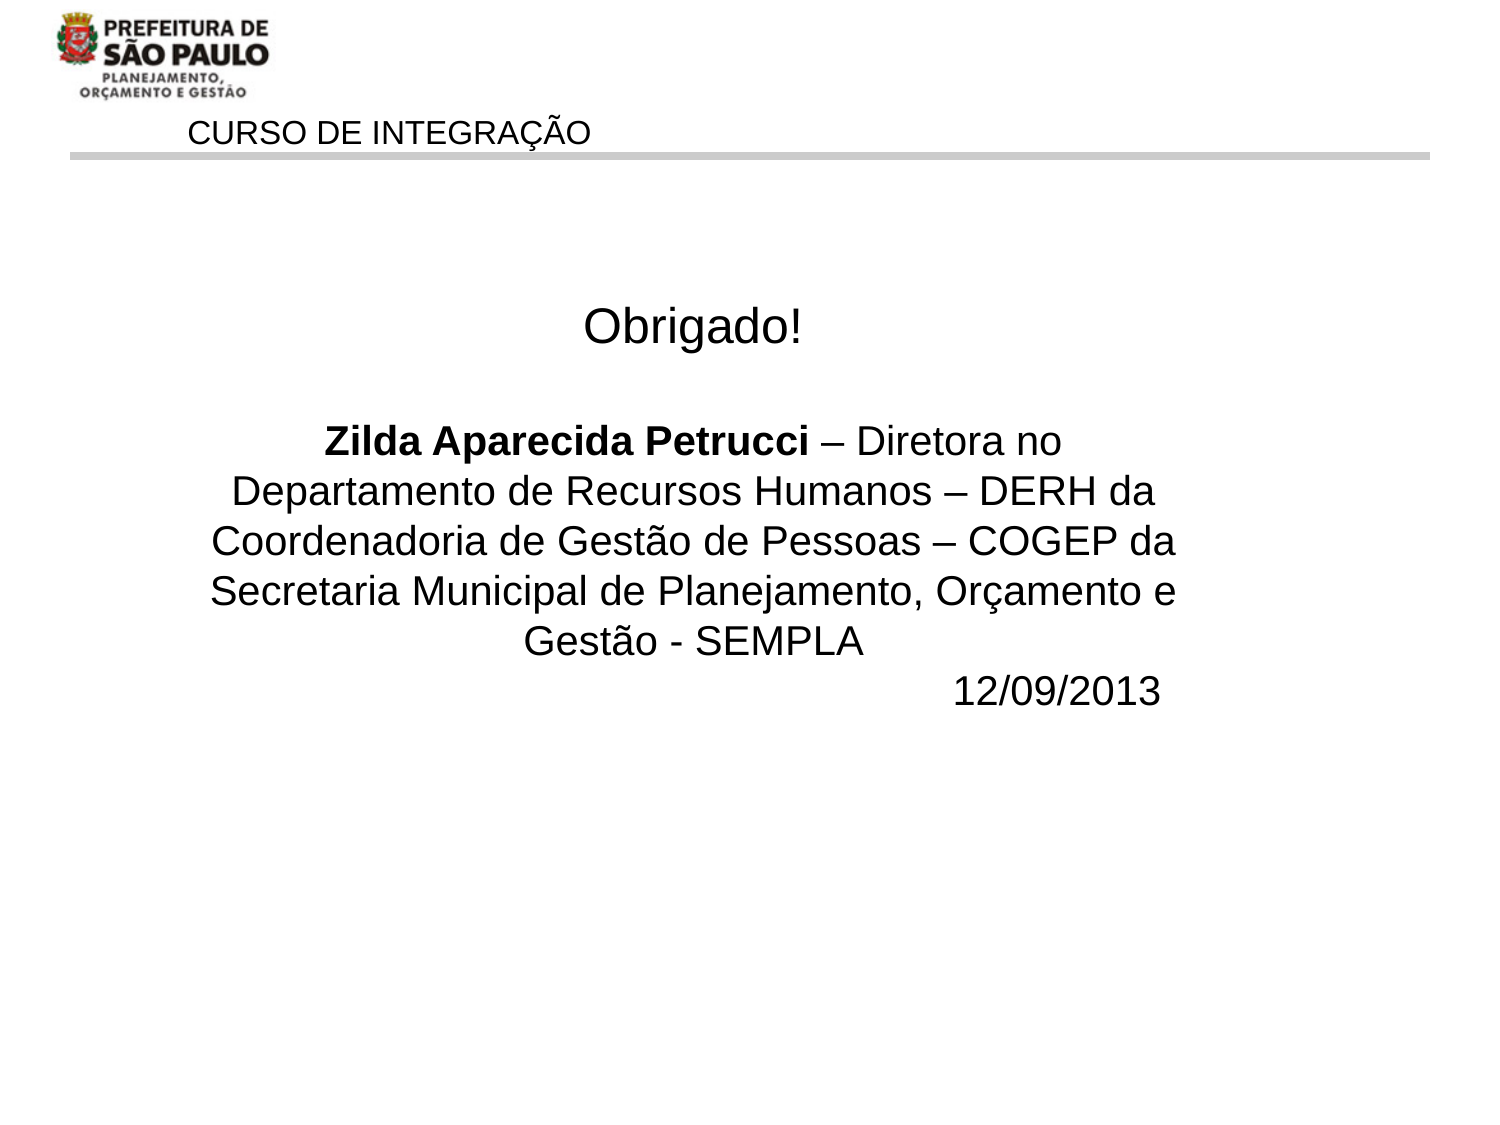

Obrigado!
Zilda Aparecida Petrucci – Diretora no
Departamento de Recursos Humanos – DERH da
Coordenadoria de Gestão de Pessoas – COGEP da
Secretaria Municipal de Planejamento, Orçamento e Gestão - SEMPLA
				12/09/2013